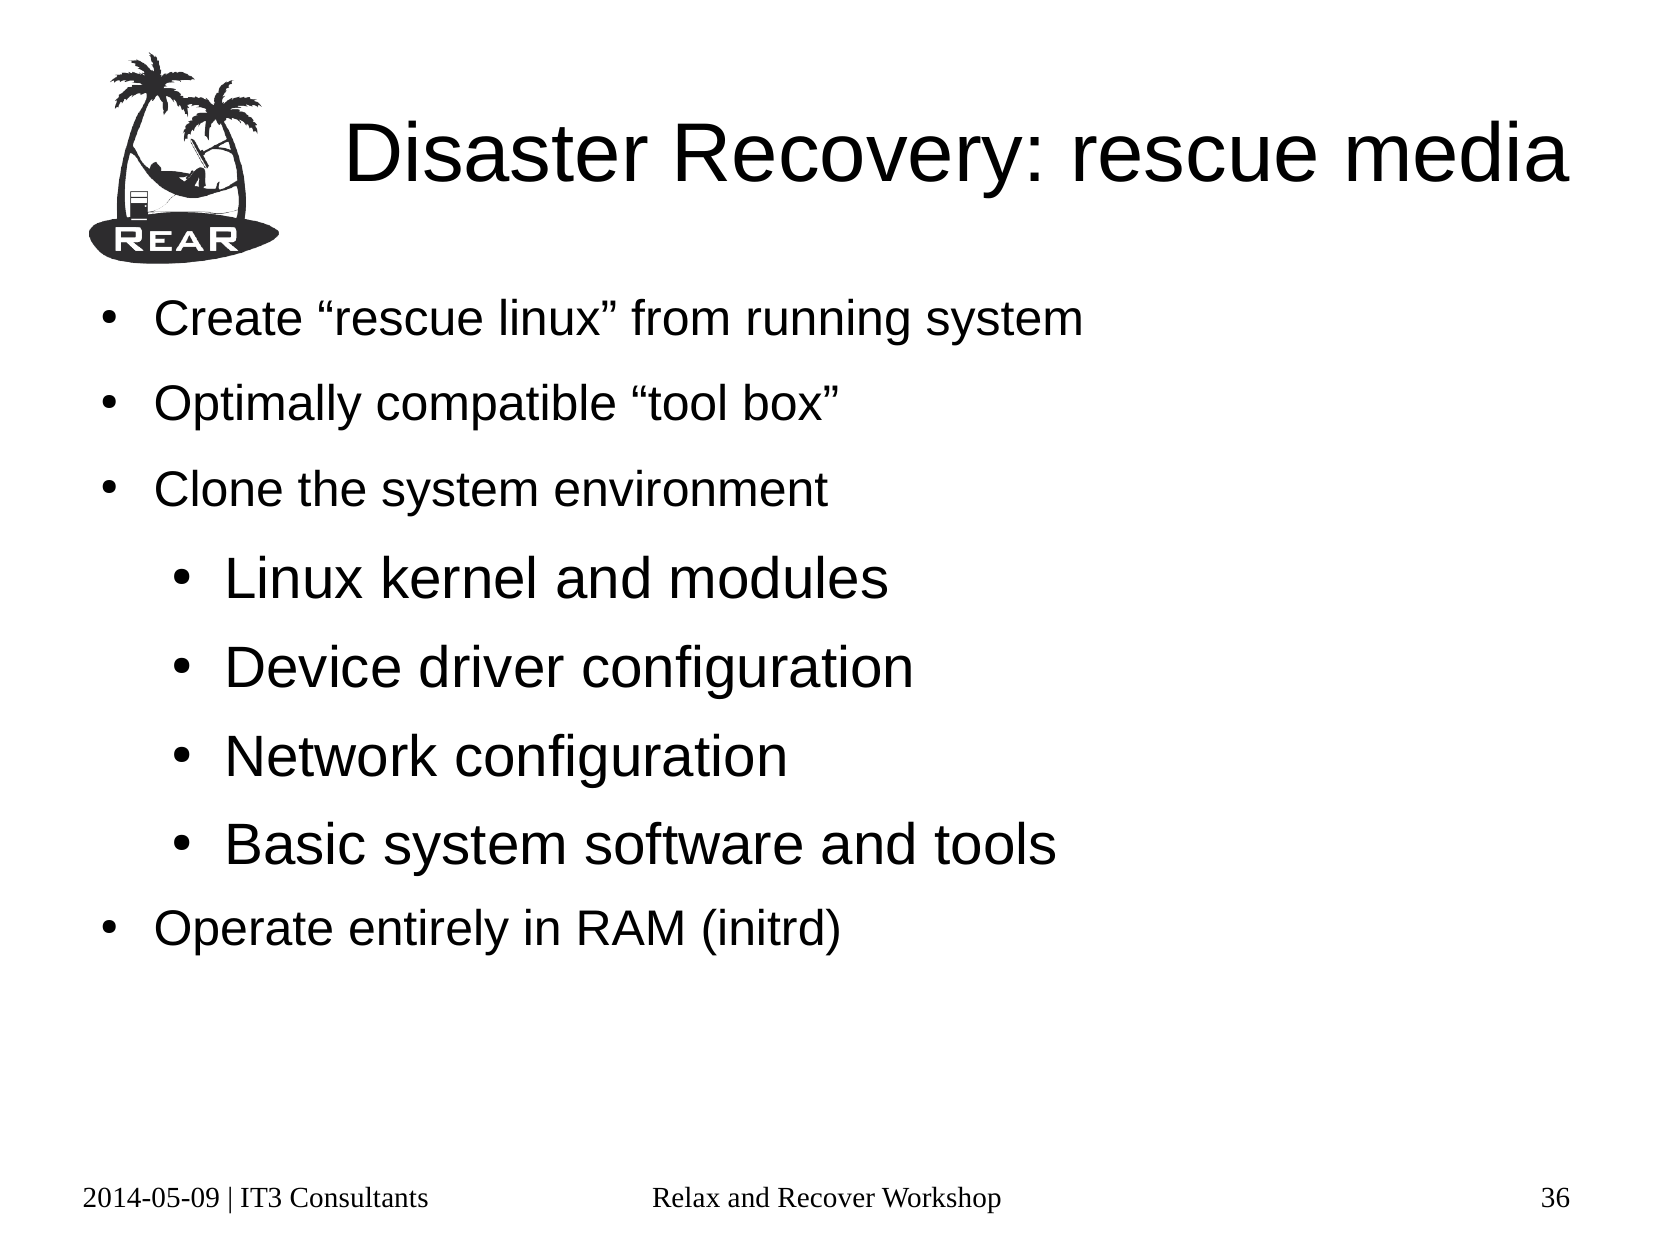

# Disaster Recovery: rescue media
Create “rescue linux” from running system
Optimally compatible “tool box”
Clone the system environment
Linux kernel and modules
Device driver configuration
Network configuration
Basic system software and tools
Operate entirely in RAM (initrd)
2014-05-09 | IT3 Consultants
Relax and Recover Workshop
36